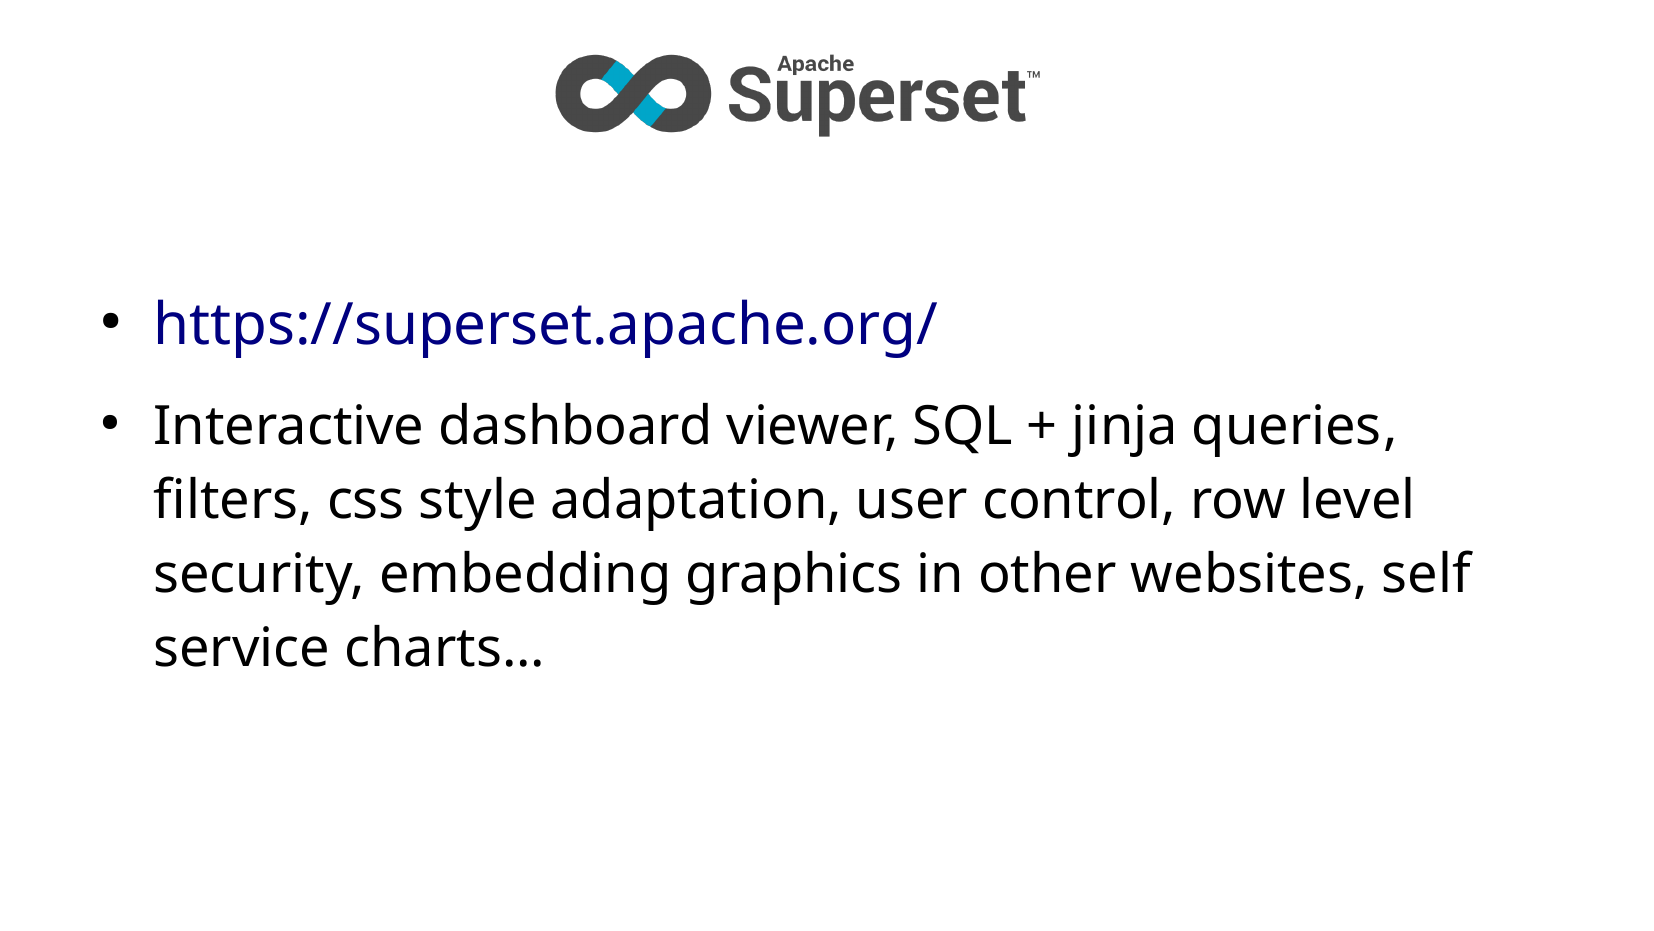

# https://superset.apache.org/
Interactive dashboard viewer, SQL + jinja queries, filters, css style adaptation, user control, row level security, embedding graphics in other websites, self service charts...